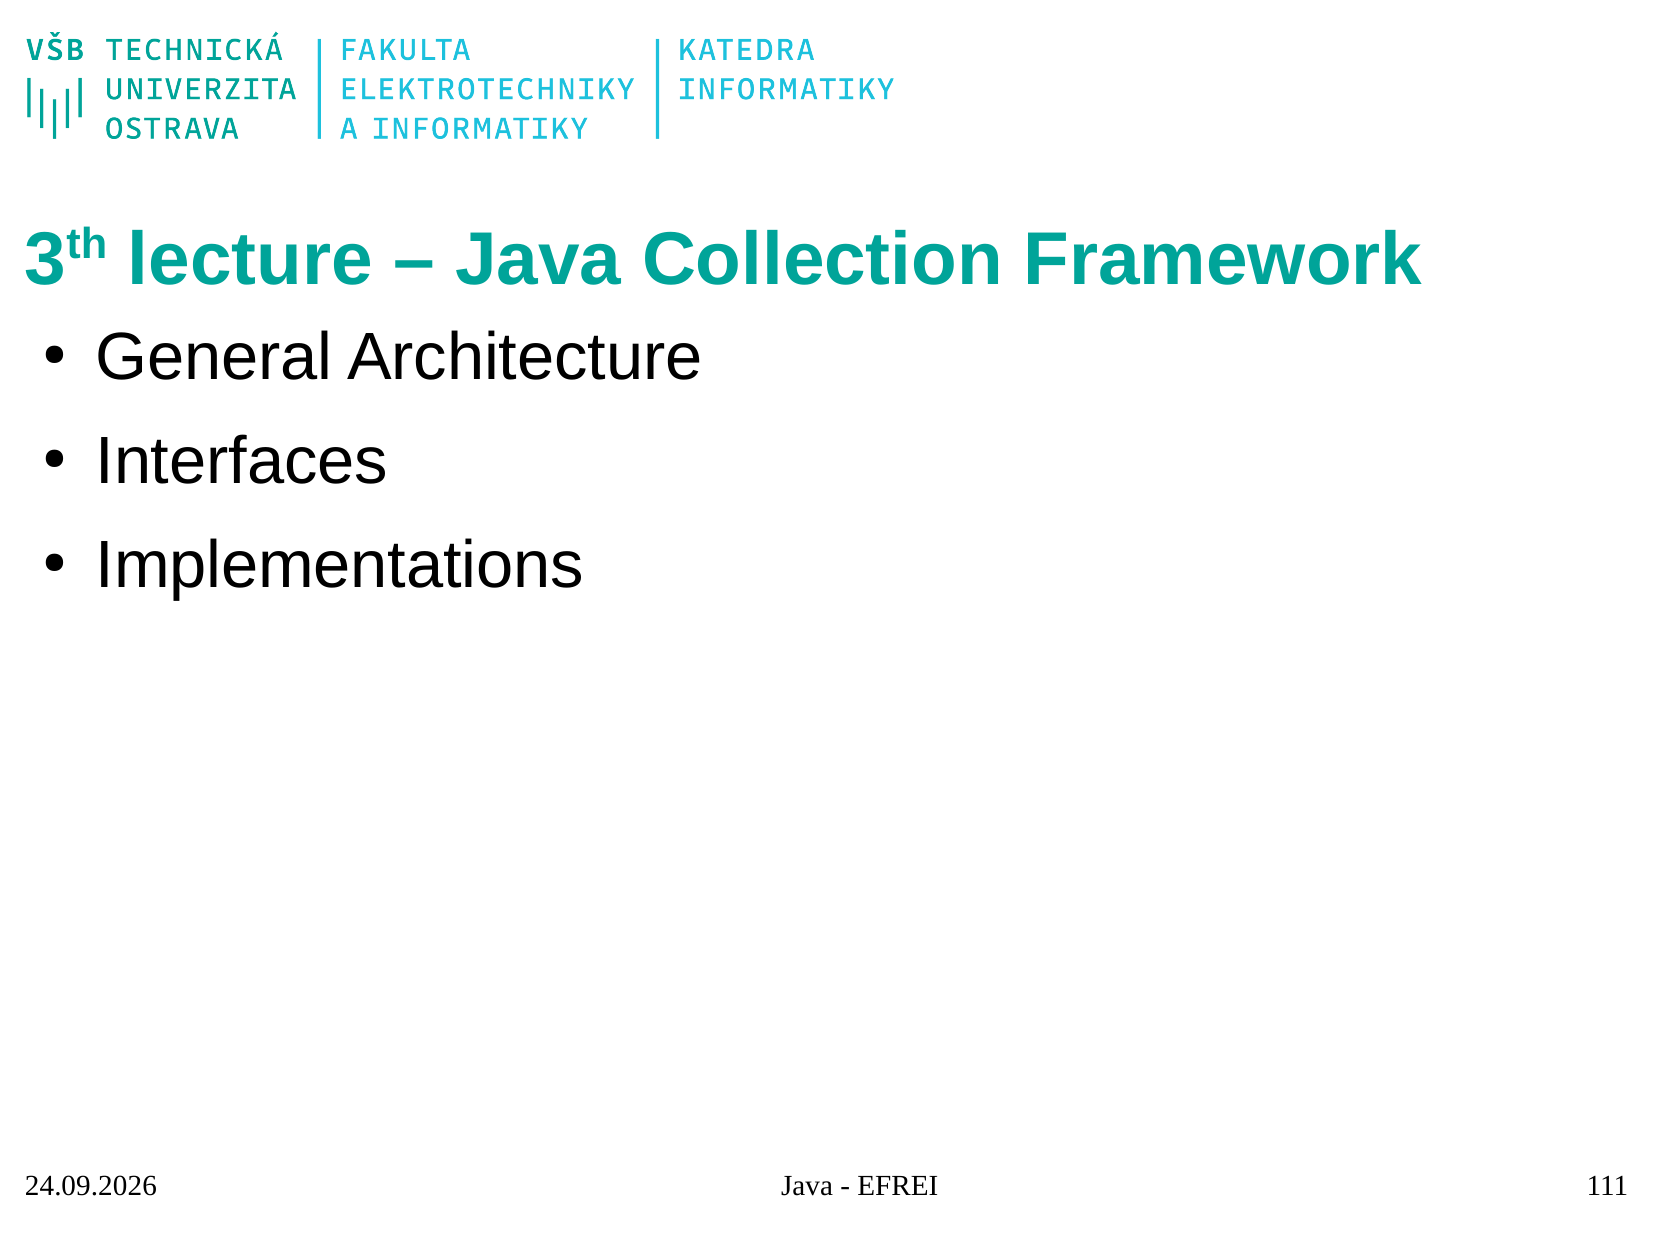

# 3th lecture – Java Collection Framework
General Architecture
Interfaces
Implementations
Java - EFREI
111